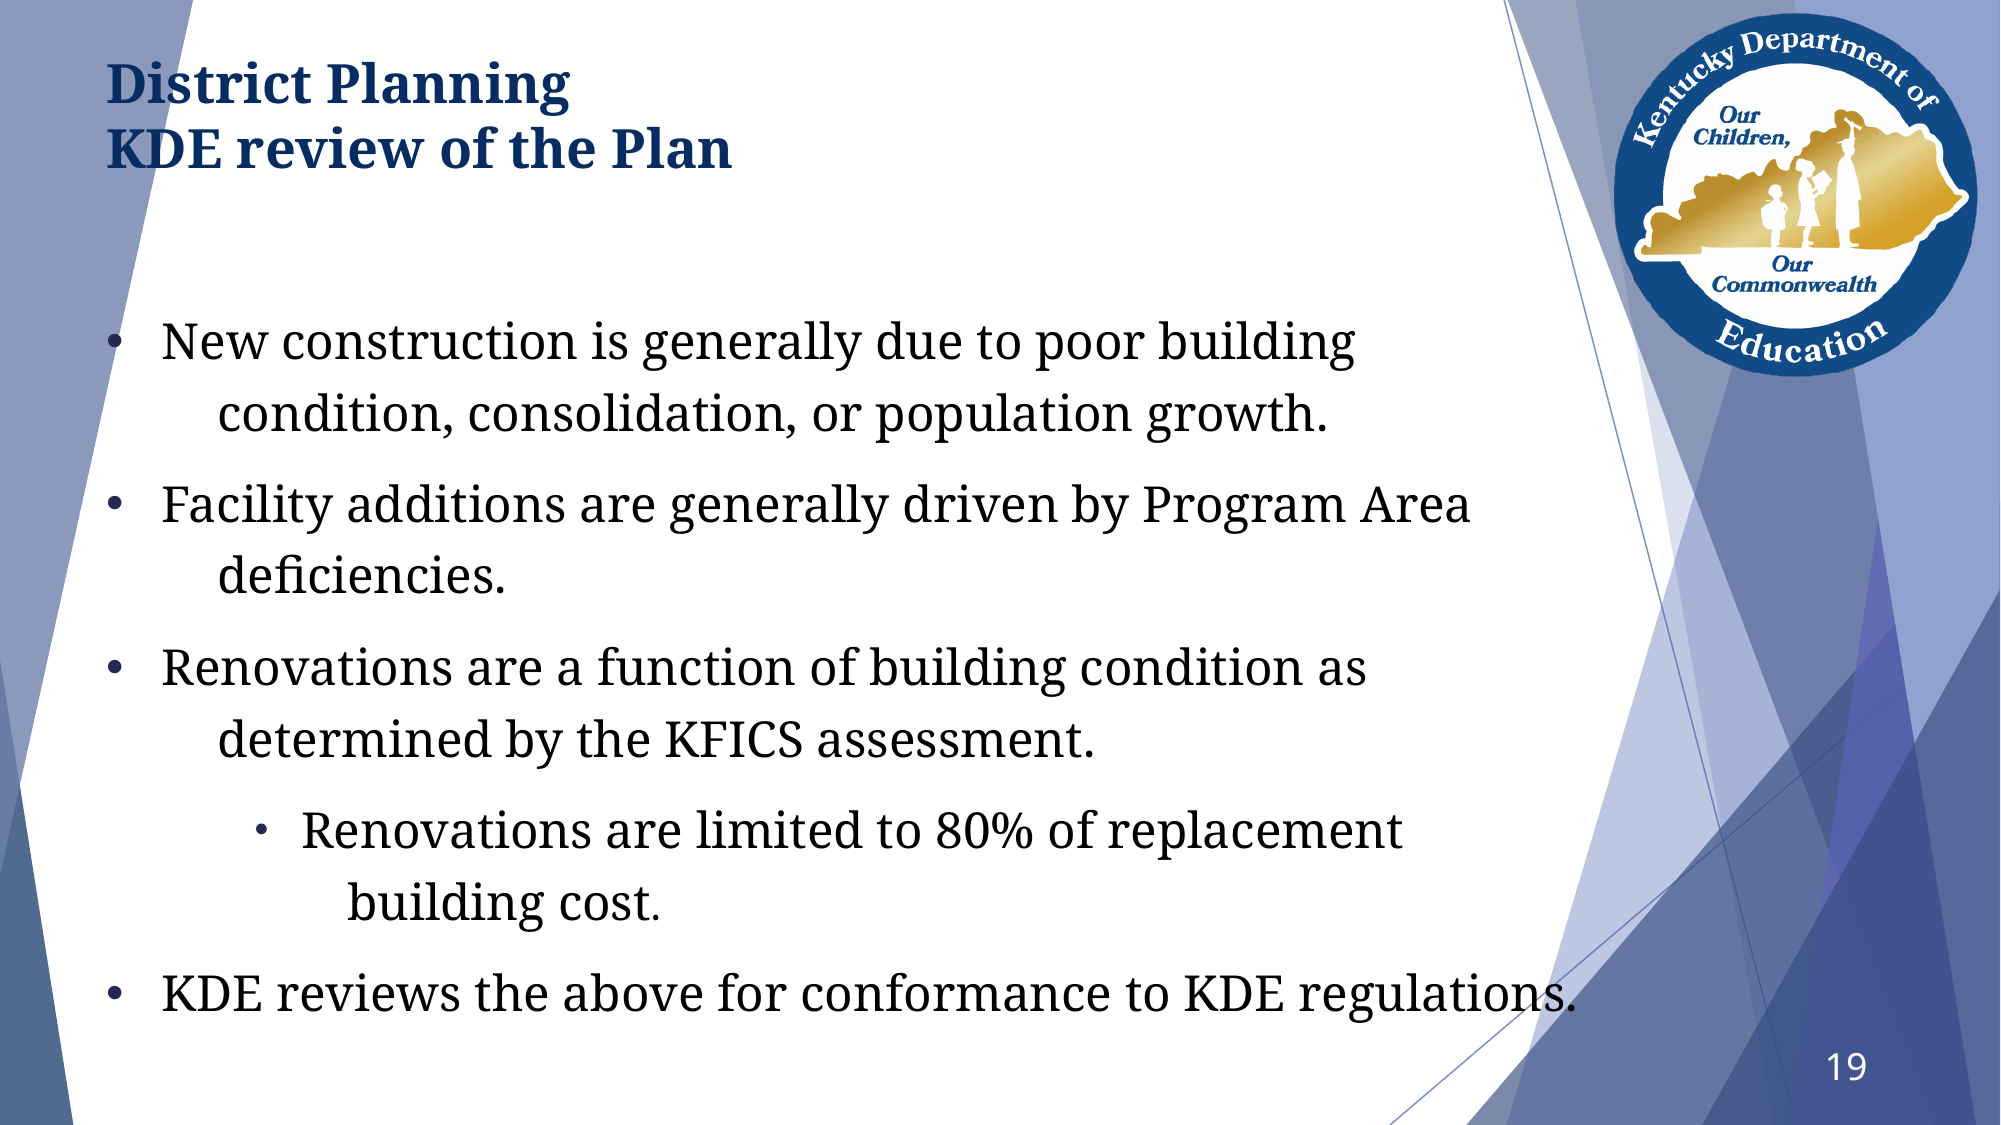

# District Planning KDE review of the Plan
New construction is generally due to poor building condition, consolidation, or population growth.
Facility additions are generally driven by Program Area deficiencies.
Renovations are a function of building condition as determined by the KFICS assessment.
Renovations are limited to 80% of replacement building cost.
KDE reviews the above for conformance to KDE regulations.